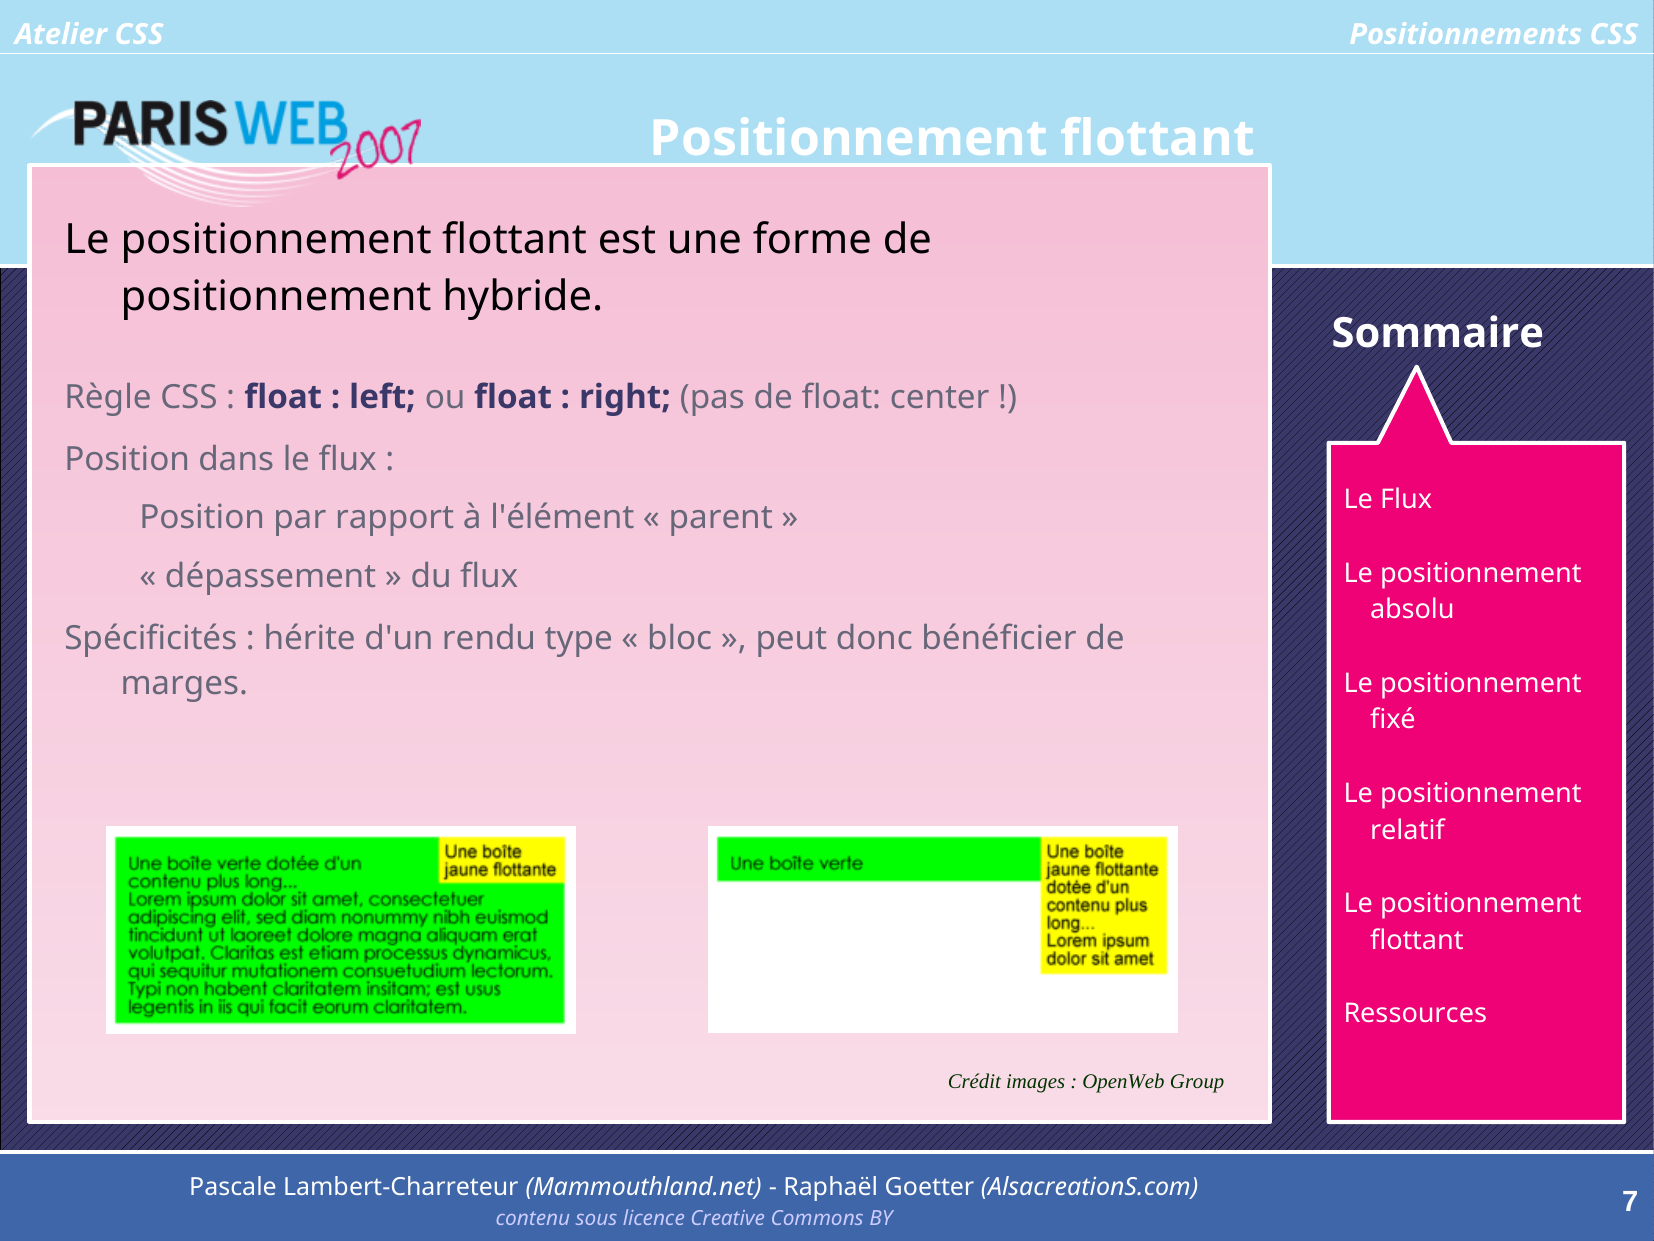

Positionnements CSS
Positionnement flottant
# Le positionnement flottant est une forme de positionnement hybride.
Règle CSS : float : left; ou float : right; (pas de float: center !)
Position dans le flux :
Position par rapport à l'élément « parent »
« dépassement » du flux
Spécificités : hérite d'un rendu type « bloc », peut donc bénéficier de marges.
Le Flux
Le positionnement absolu
Le positionnement fixé
Le positionnement relatif
Le positionnement flottant
Ressources
Crédit images : OpenWeb Group
7